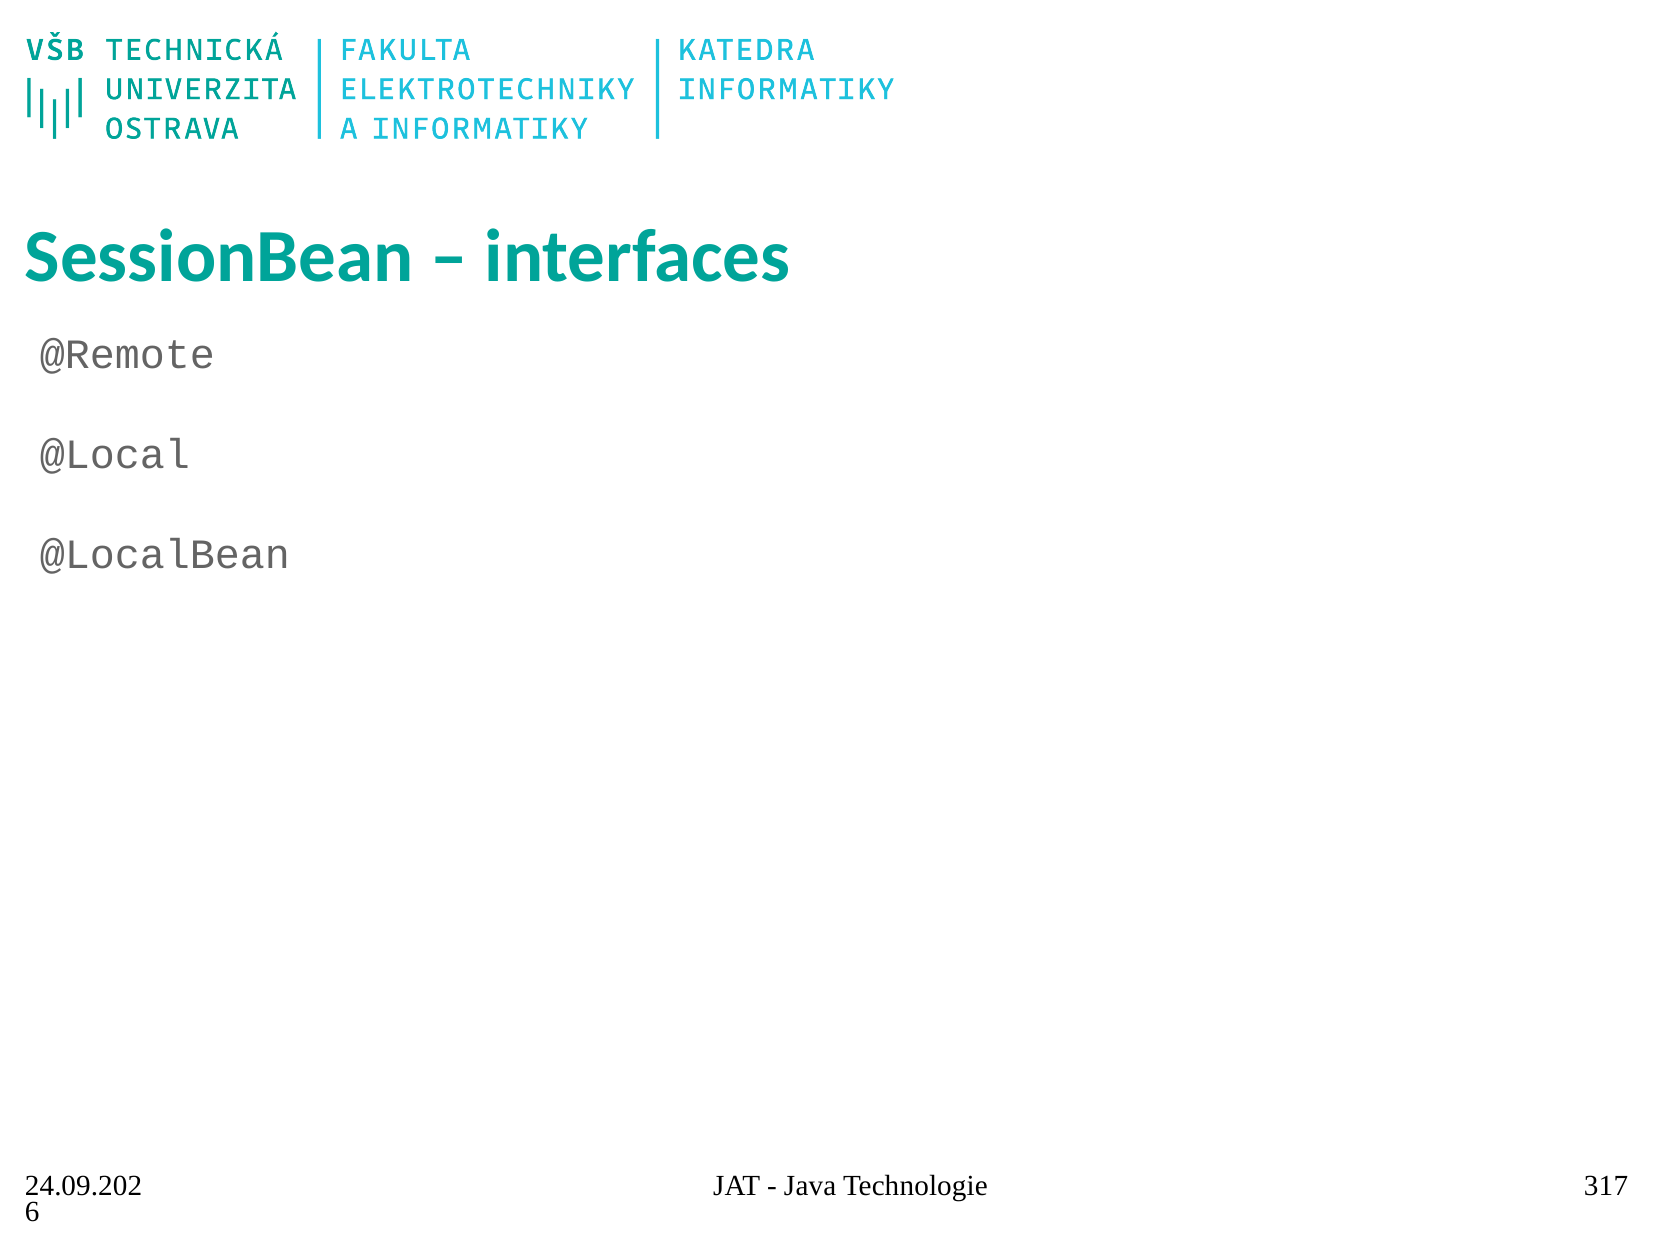

SessionBean – interfaces
# @Remote
@Local
@LocalBean
JAT - Java Technologie
317